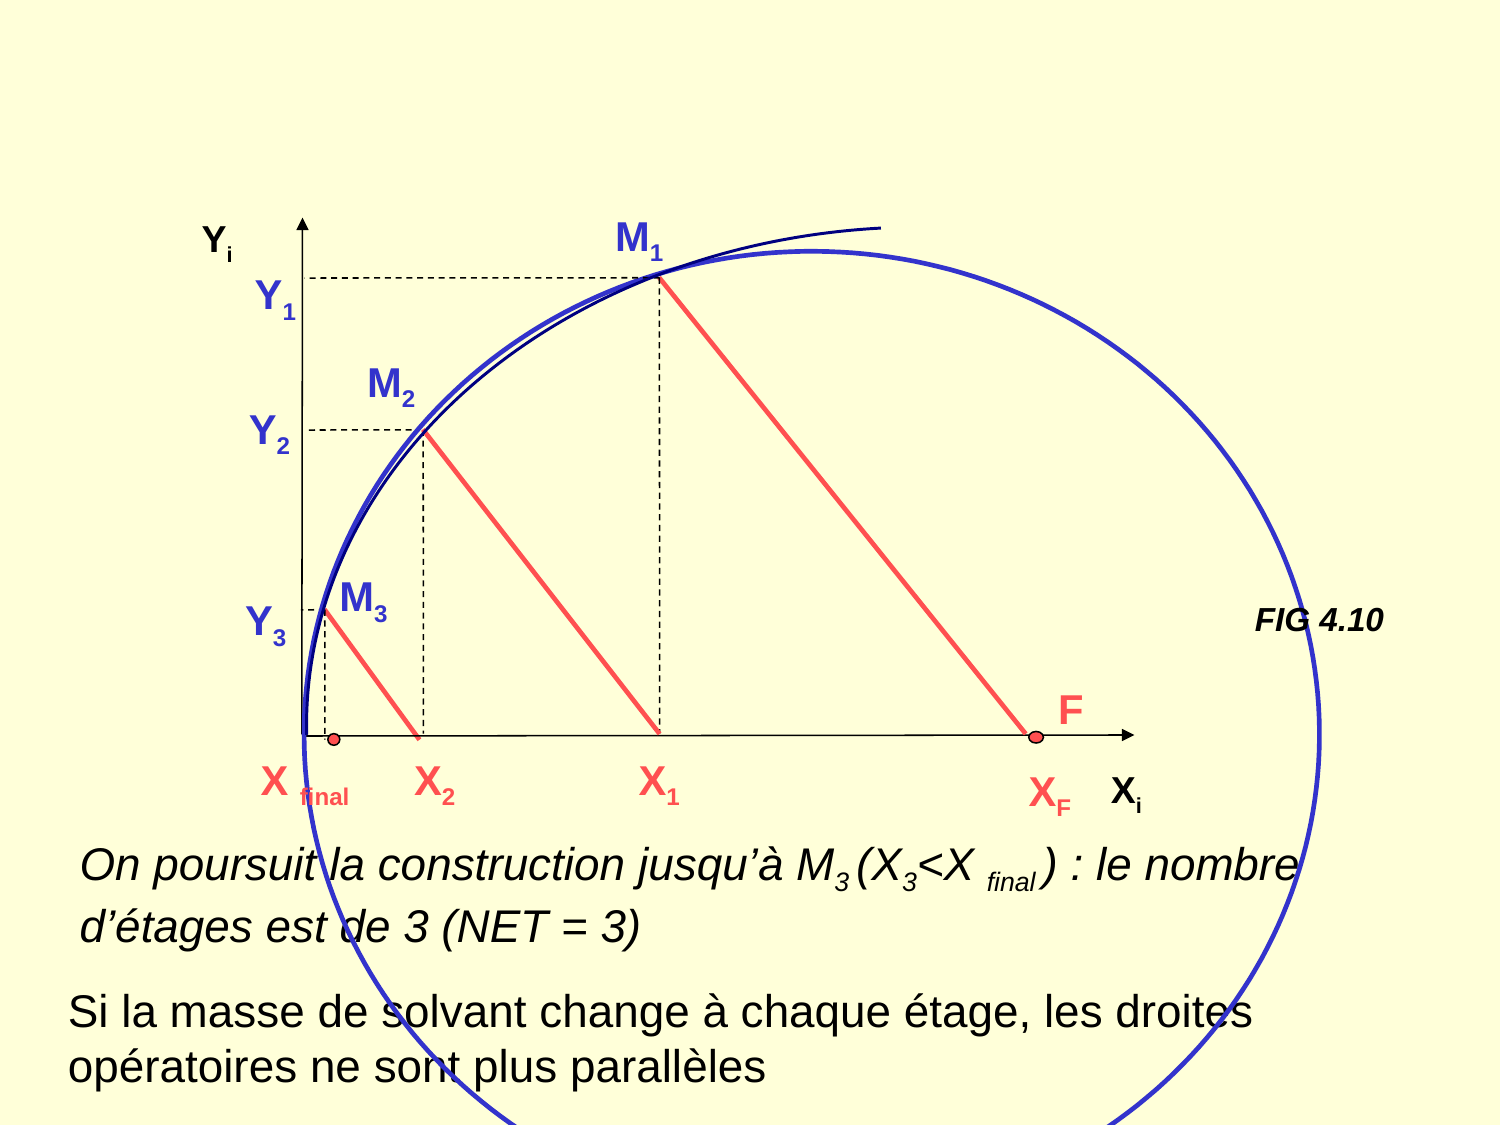

M1
Yi
Xi
Y1
M2
Y2
F
XF
X final
X2
X1
M3
Y3
FIG 4.10
On poursuit la construction jusqu’à M3 (X3<X final ) : le nombre d’étages est de 3 (NET = 3)
Si la masse de solvant change à chaque étage, les droites opératoires ne sont plus parallèles